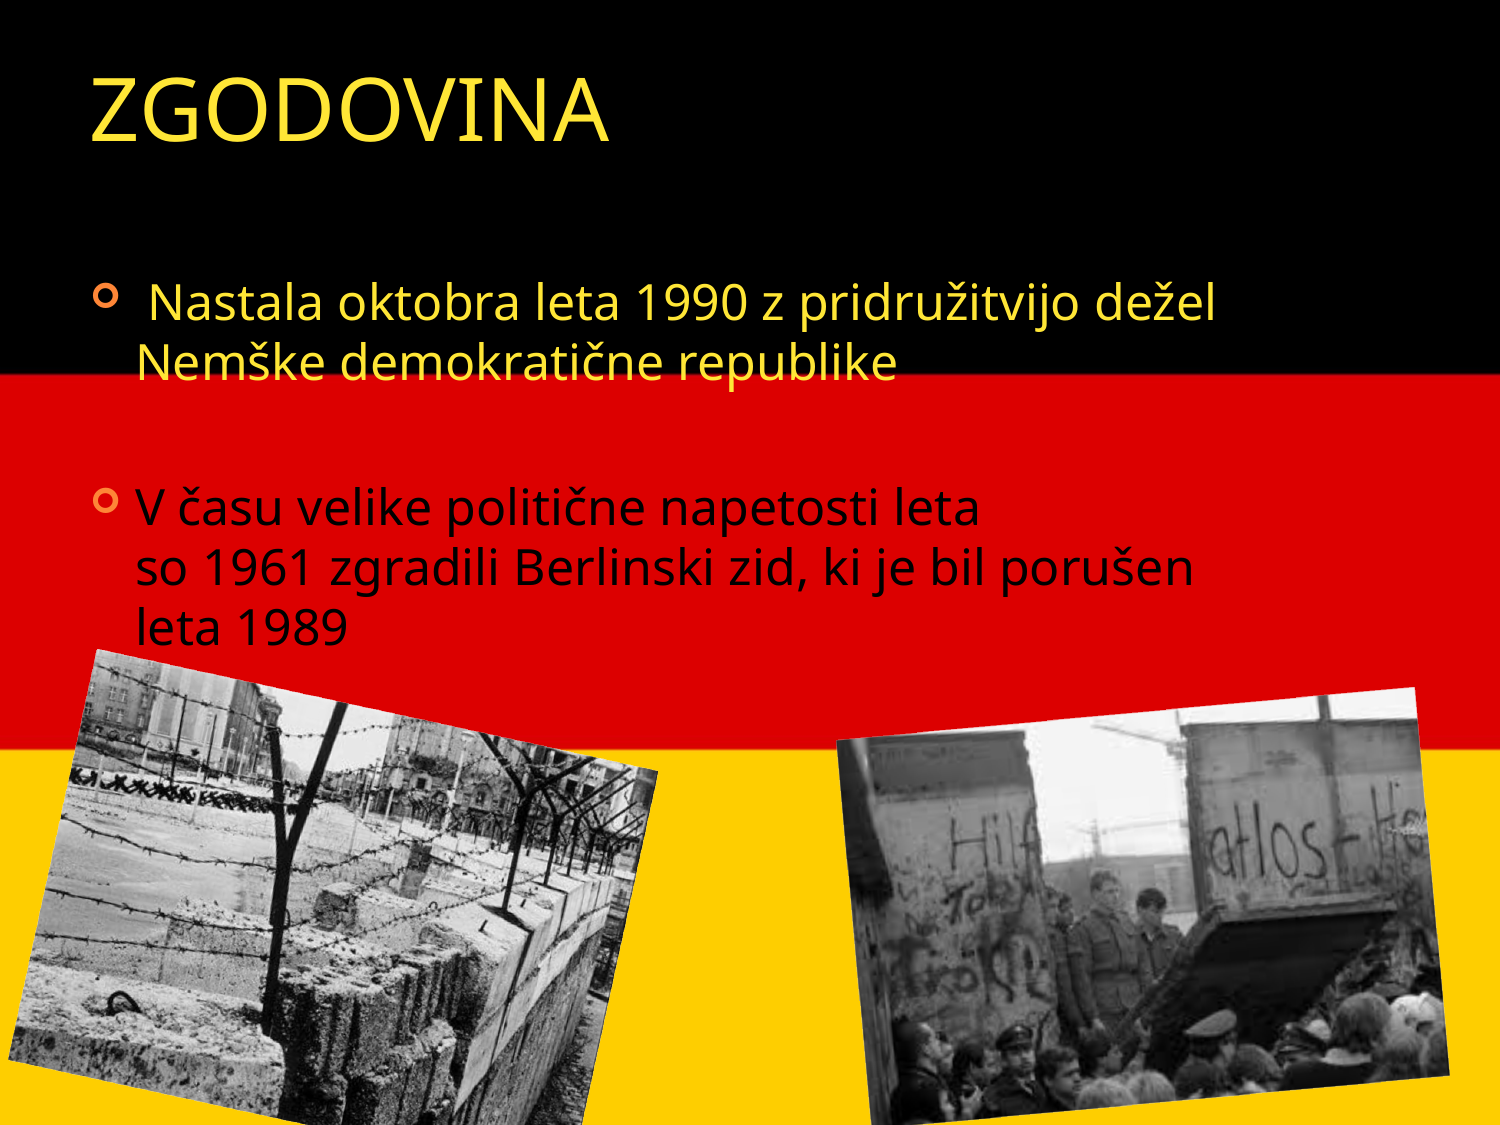

# ZGODOVINA
 Nastala oktobra leta 1990 z pridružitvijo dežel Nemške demokratične republike
V času velike politične napetosti leta so 1961 zgradili Berlinski zid, ki je bil porušen leta 1989